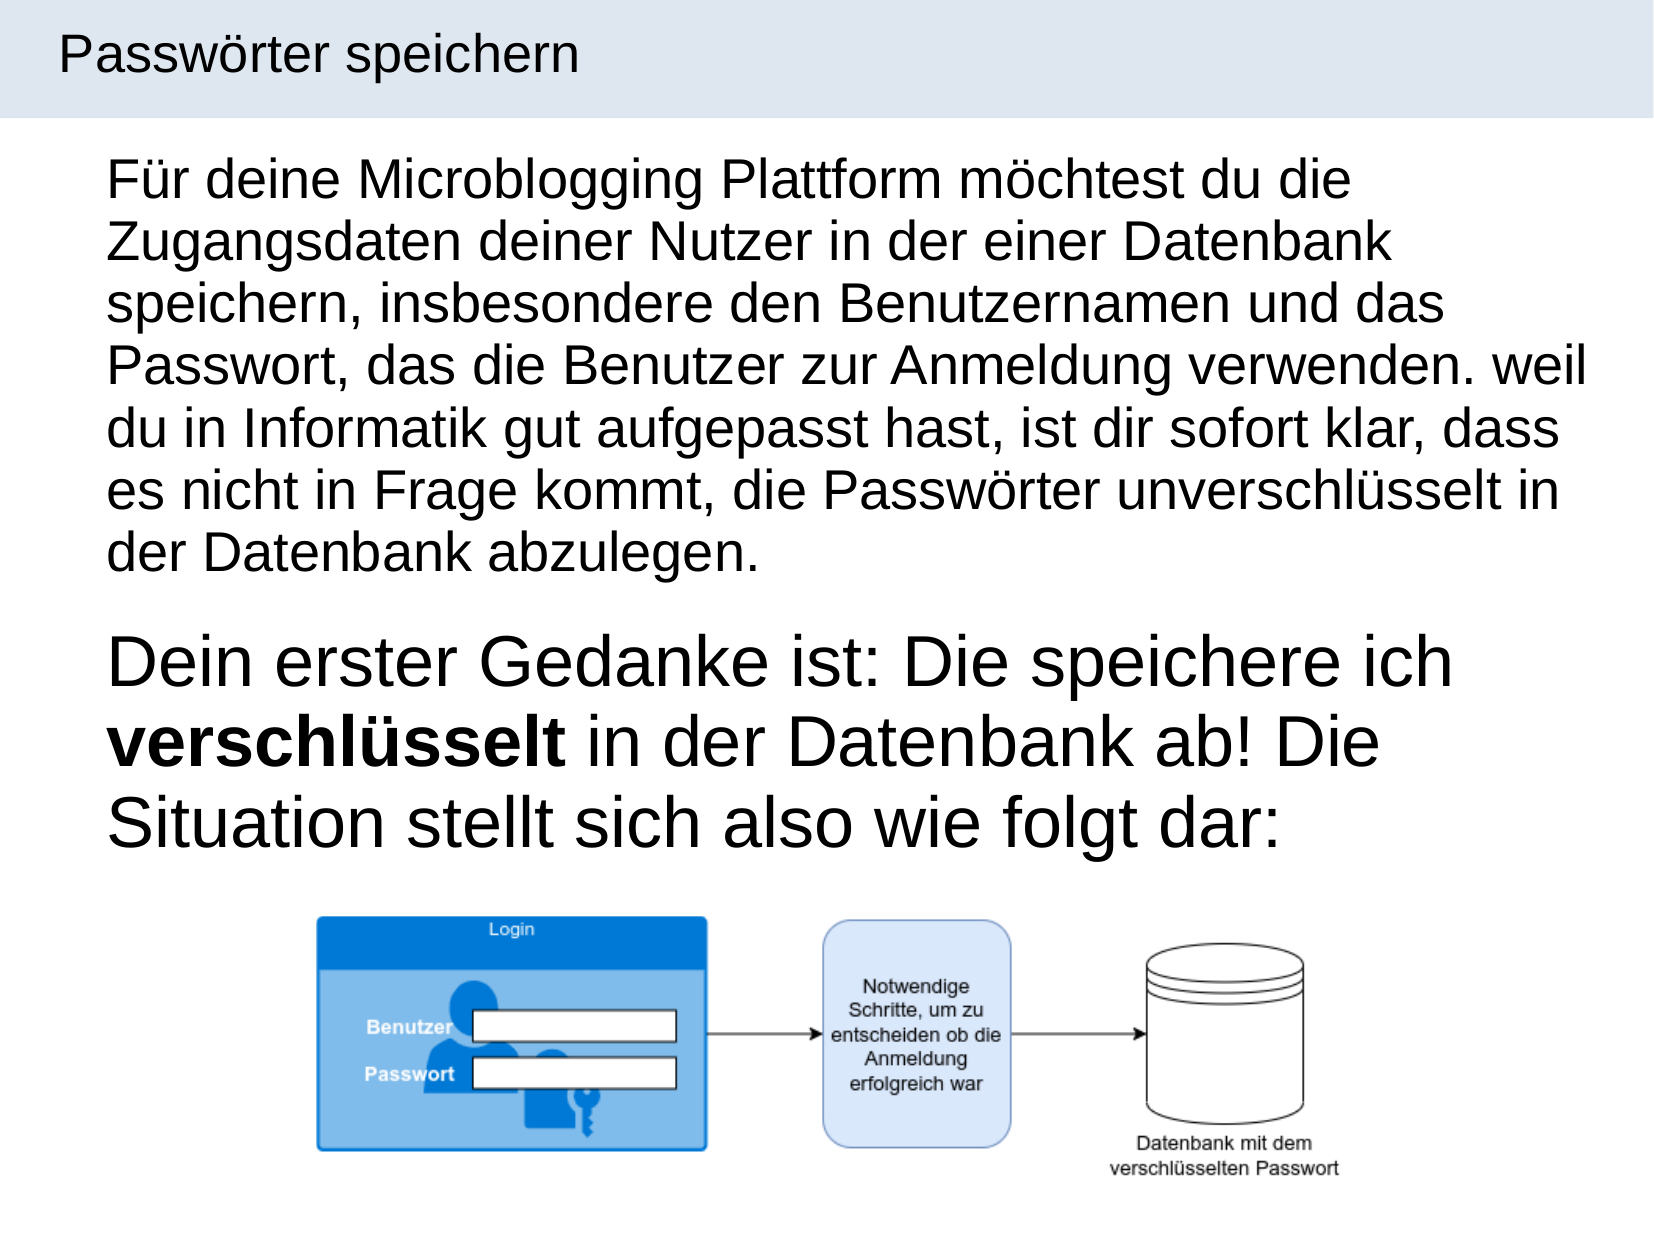

# Passwörter speichern
Für deine Microblogging Plattform möchtest du die Zugangsdaten deiner Nutzer in der einer Datenbank speichern, insbesondere den Benutzernamen und das Passwort, das die Benutzer zur Anmeldung verwenden. weil du in Informatik gut aufgepasst hast, ist dir sofort klar, dass es nicht in Frage kommt, die Passwörter unverschlüsselt in der Datenbank abzulegen.
Dein erster Gedanke ist: Die speichere ich verschlüsselt in der Datenbank ab! Die Situation stellt sich also wie folgt dar: